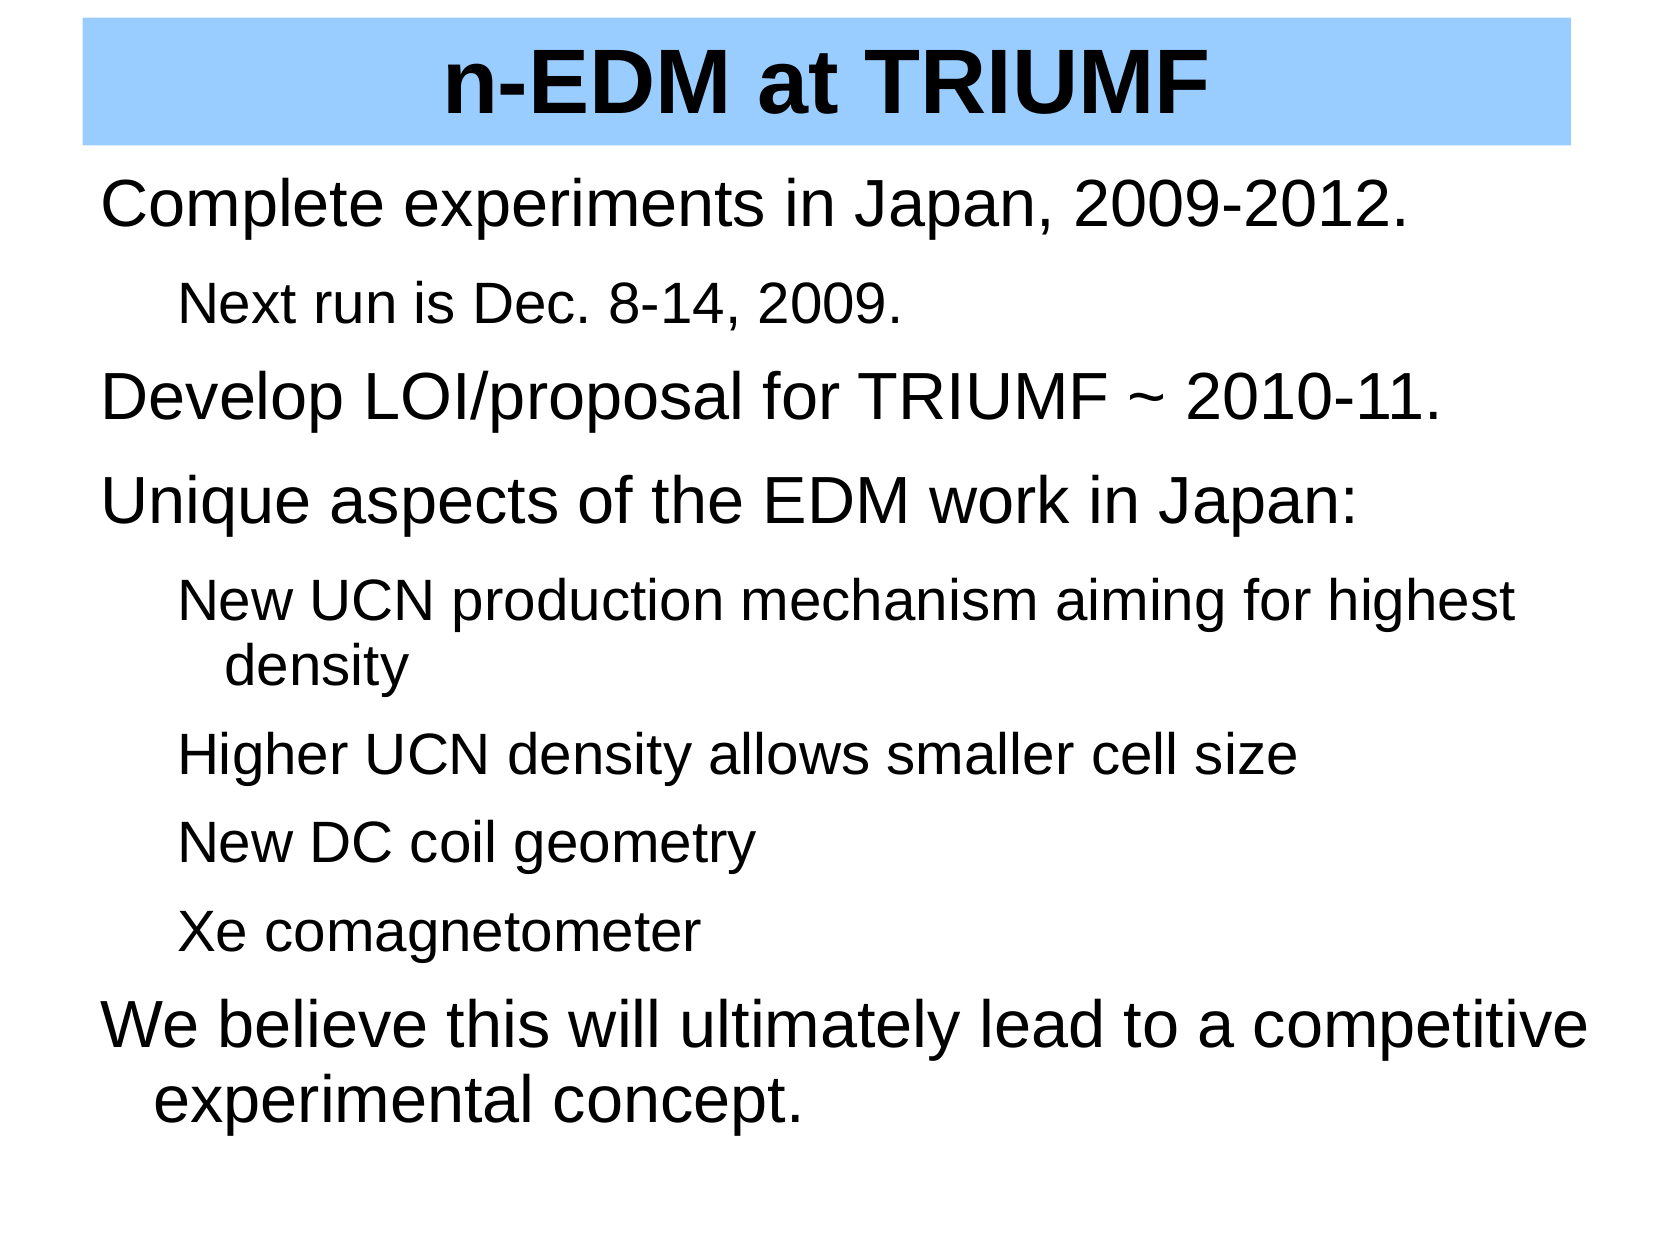

# n-EDM at TRIUMF
Complete experiments in Japan, 2009-2012.
Next run is Dec. 8-14, 2009.
Develop LOI/proposal for TRIUMF ~ 2010-11.
Unique aspects of the EDM work in Japan:
New UCN production mechanism aiming for highest density
Higher UCN density allows smaller cell size
New DC coil geometry
Xe comagnetometer
We believe this will ultimately lead to a competitive experimental concept.